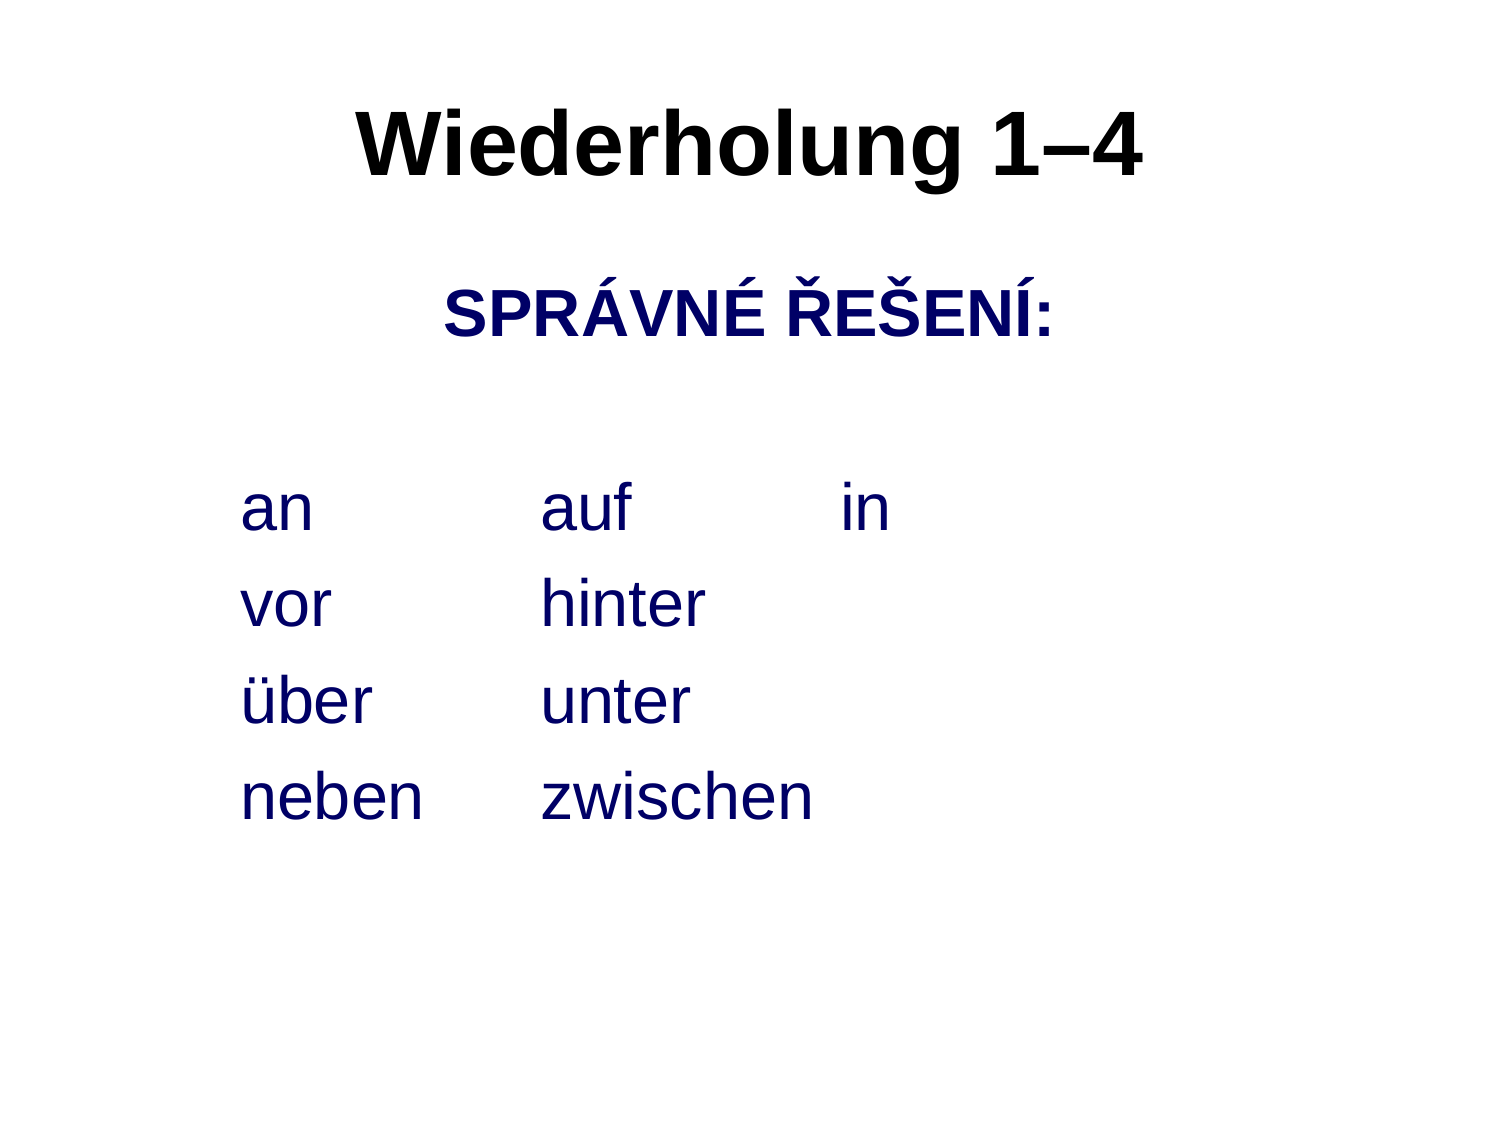

# Wiederholung 1–4
SPRÁVNÉ ŘEŠENÍ:
		an 		auf 		in
		vor 		hinter
		über 	unter
		neben 	zwischen